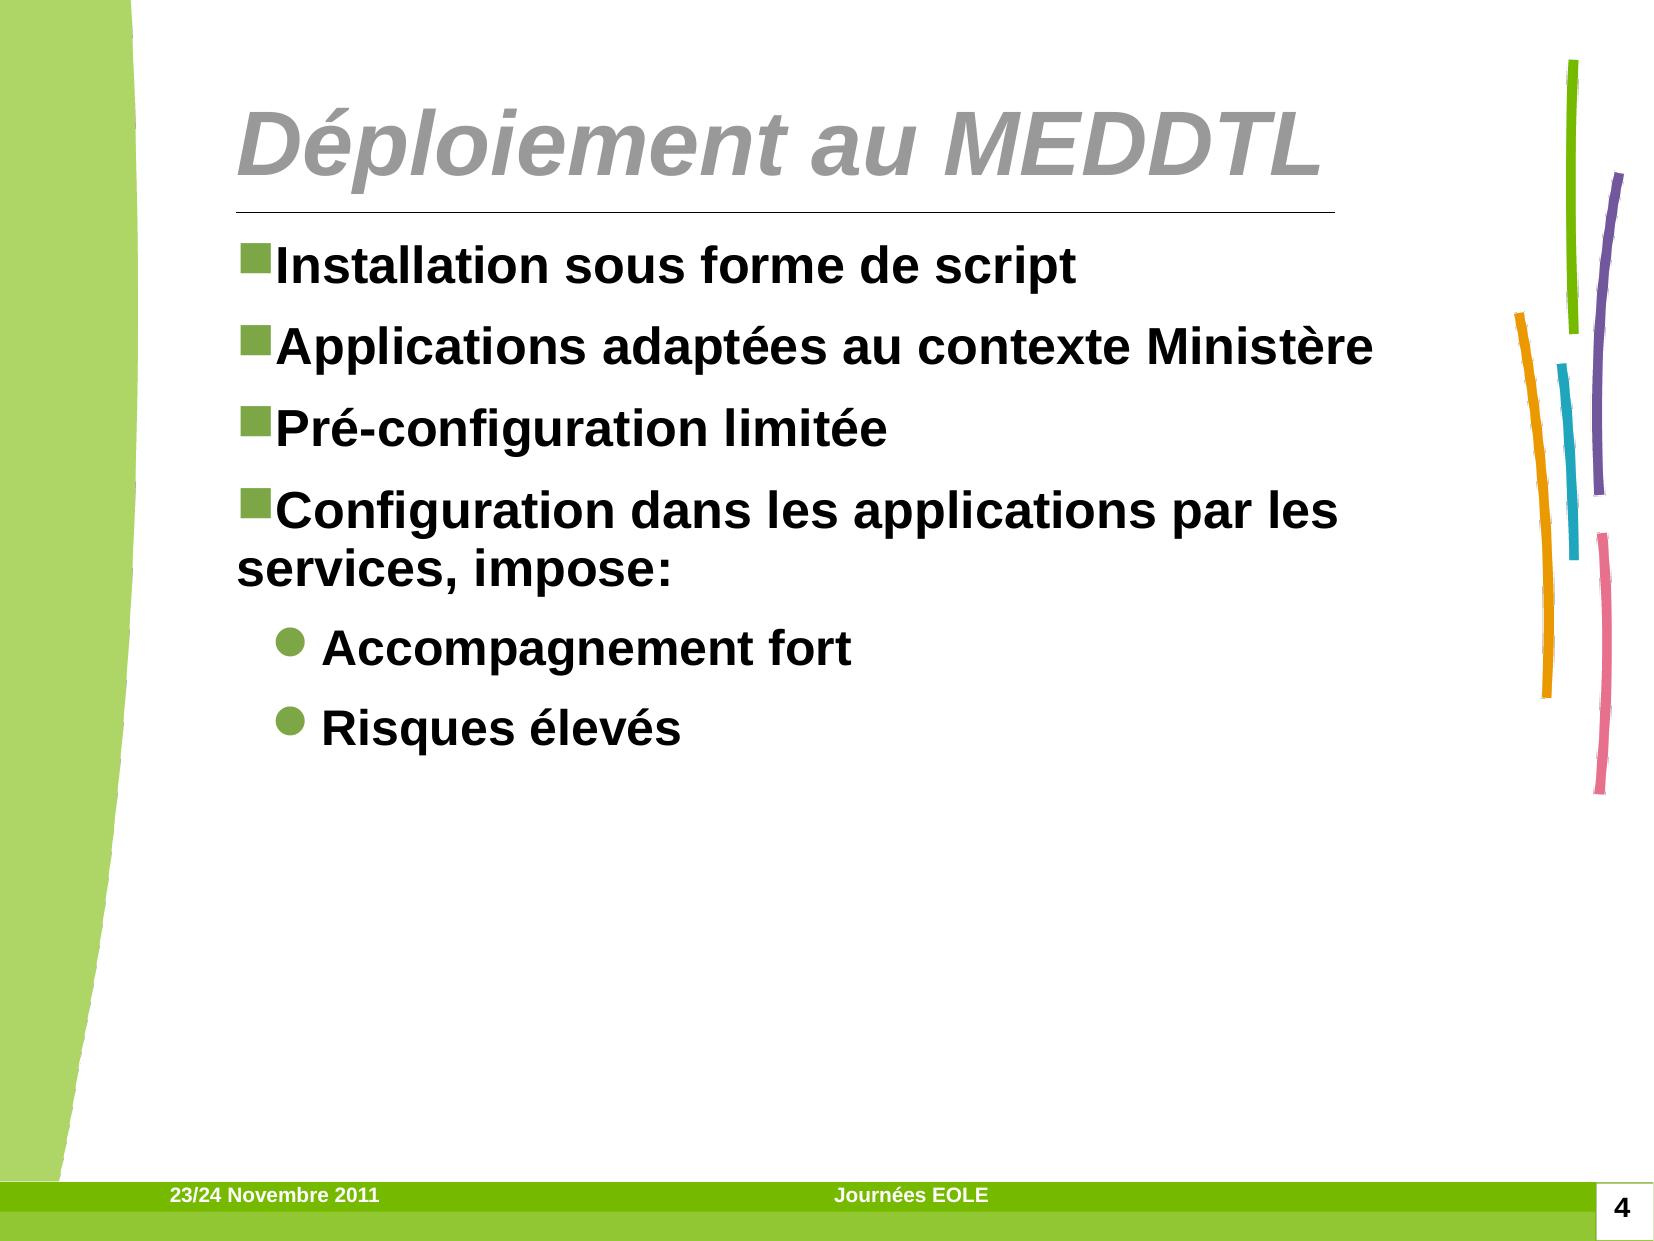

# Déploiement au MEDDTL
Installation sous forme de script
Applications adaptées au contexte Ministère
Pré-configuration limitée
Configuration dans les applications par les services, impose:
Accompagnement fort
Risques élevés